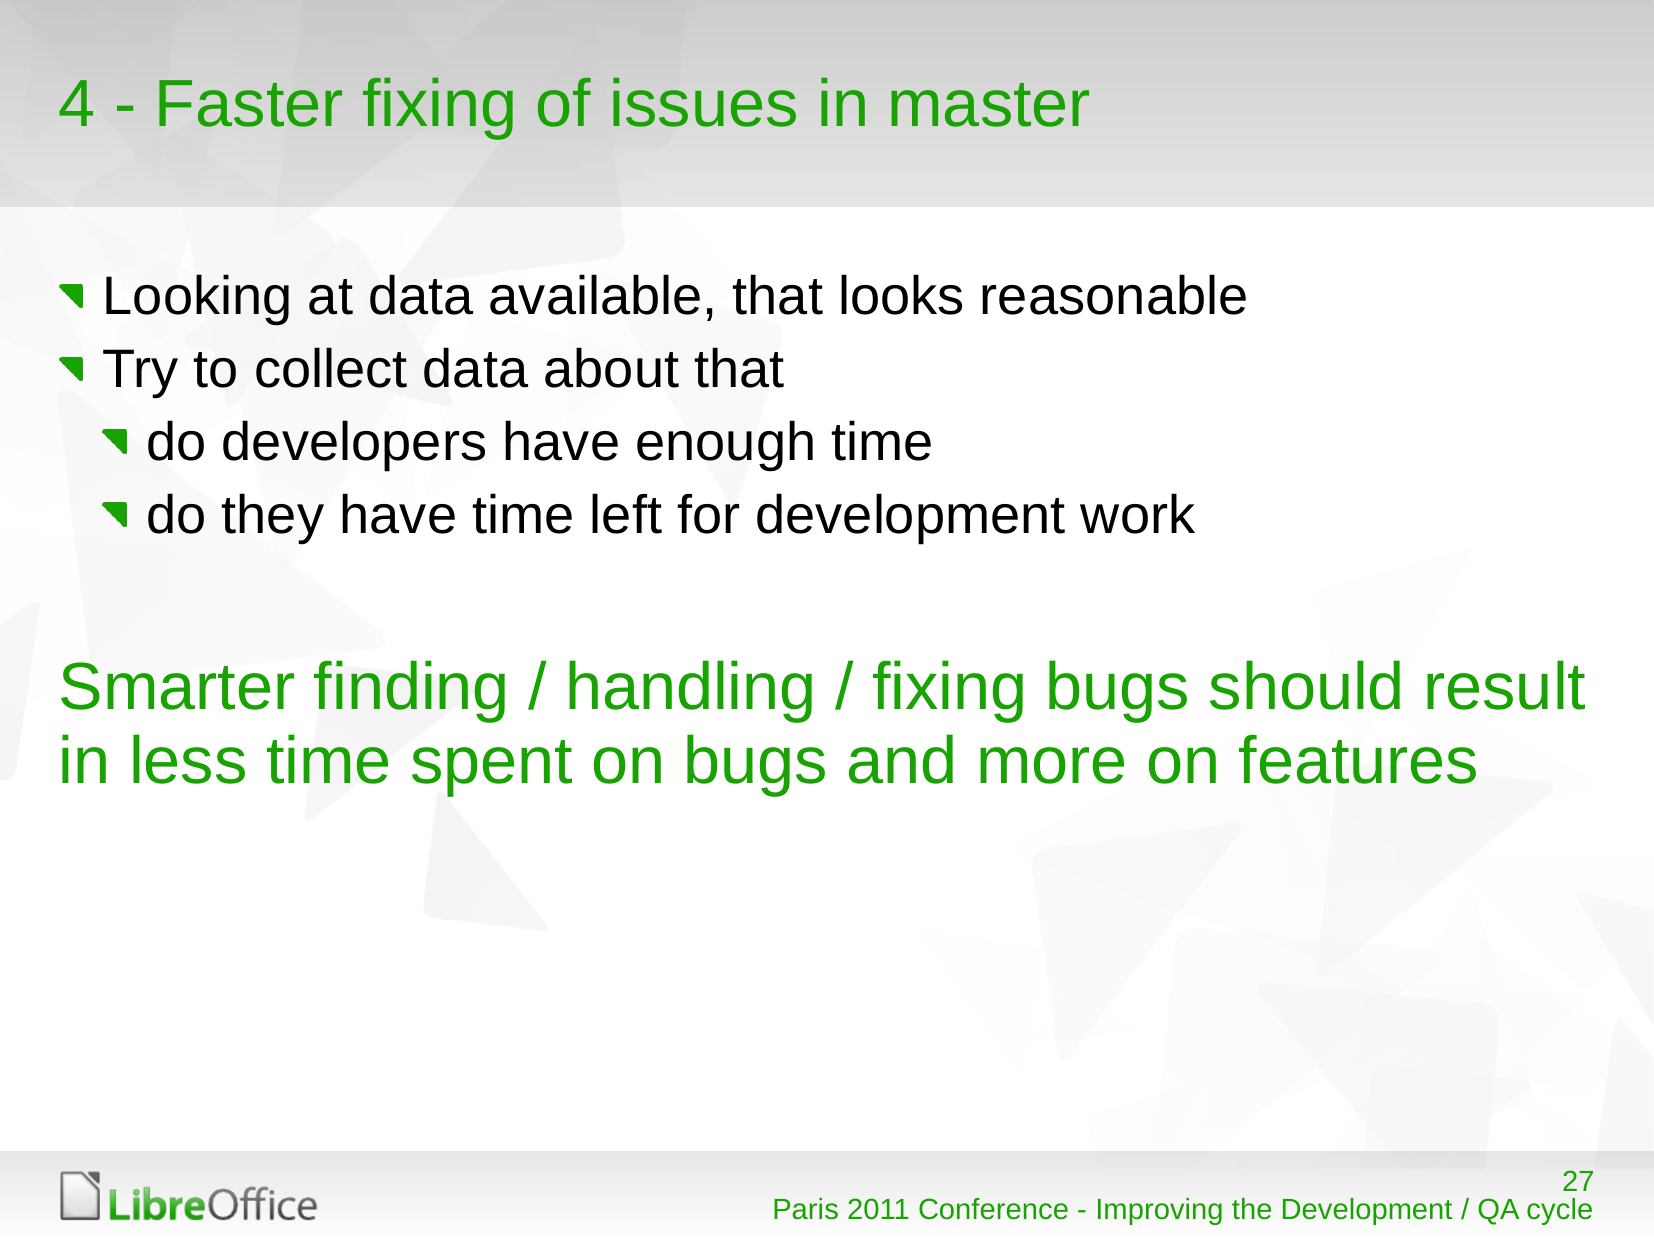

# 4 - Faster fixing of issues in master
Looking at data available, that looks reasonable
Try to collect data about that
do developers have enough time
do they have time left for development work
Smarter finding / handling / fixing bugs should result in less time spent on bugs and more on features
27
Paris 2011 Conference - Improving the Development / QA cycle